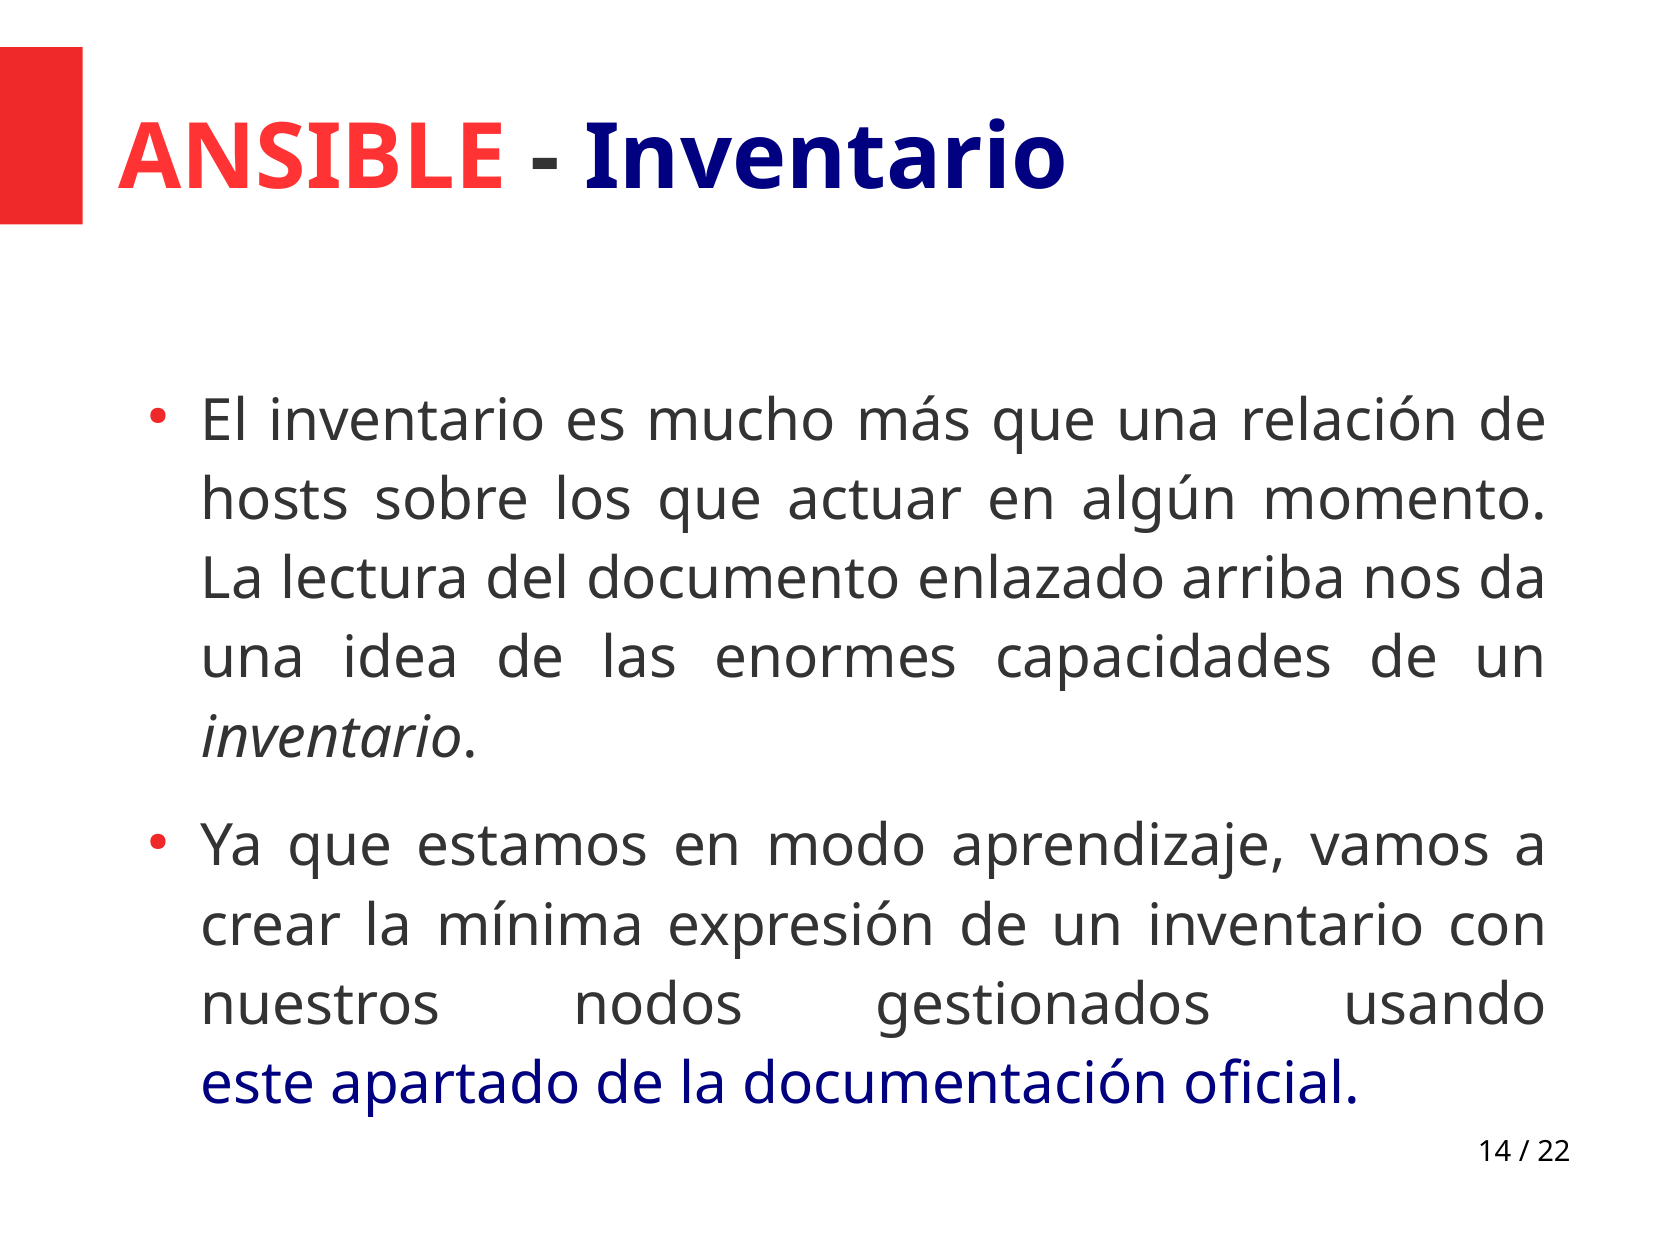

# ANSIBLE - Inventario
El inventario es mucho más que una relación de hosts sobre los que actuar en algún momento. La lectura del documento enlazado arriba nos da una idea de las enormes capacidades de un inventario.
Ya que estamos en modo aprendizaje, vamos a crear la mínima expresión de un inventario con nuestros nodos gestionados usando este apartado de la documentación oficial.
14